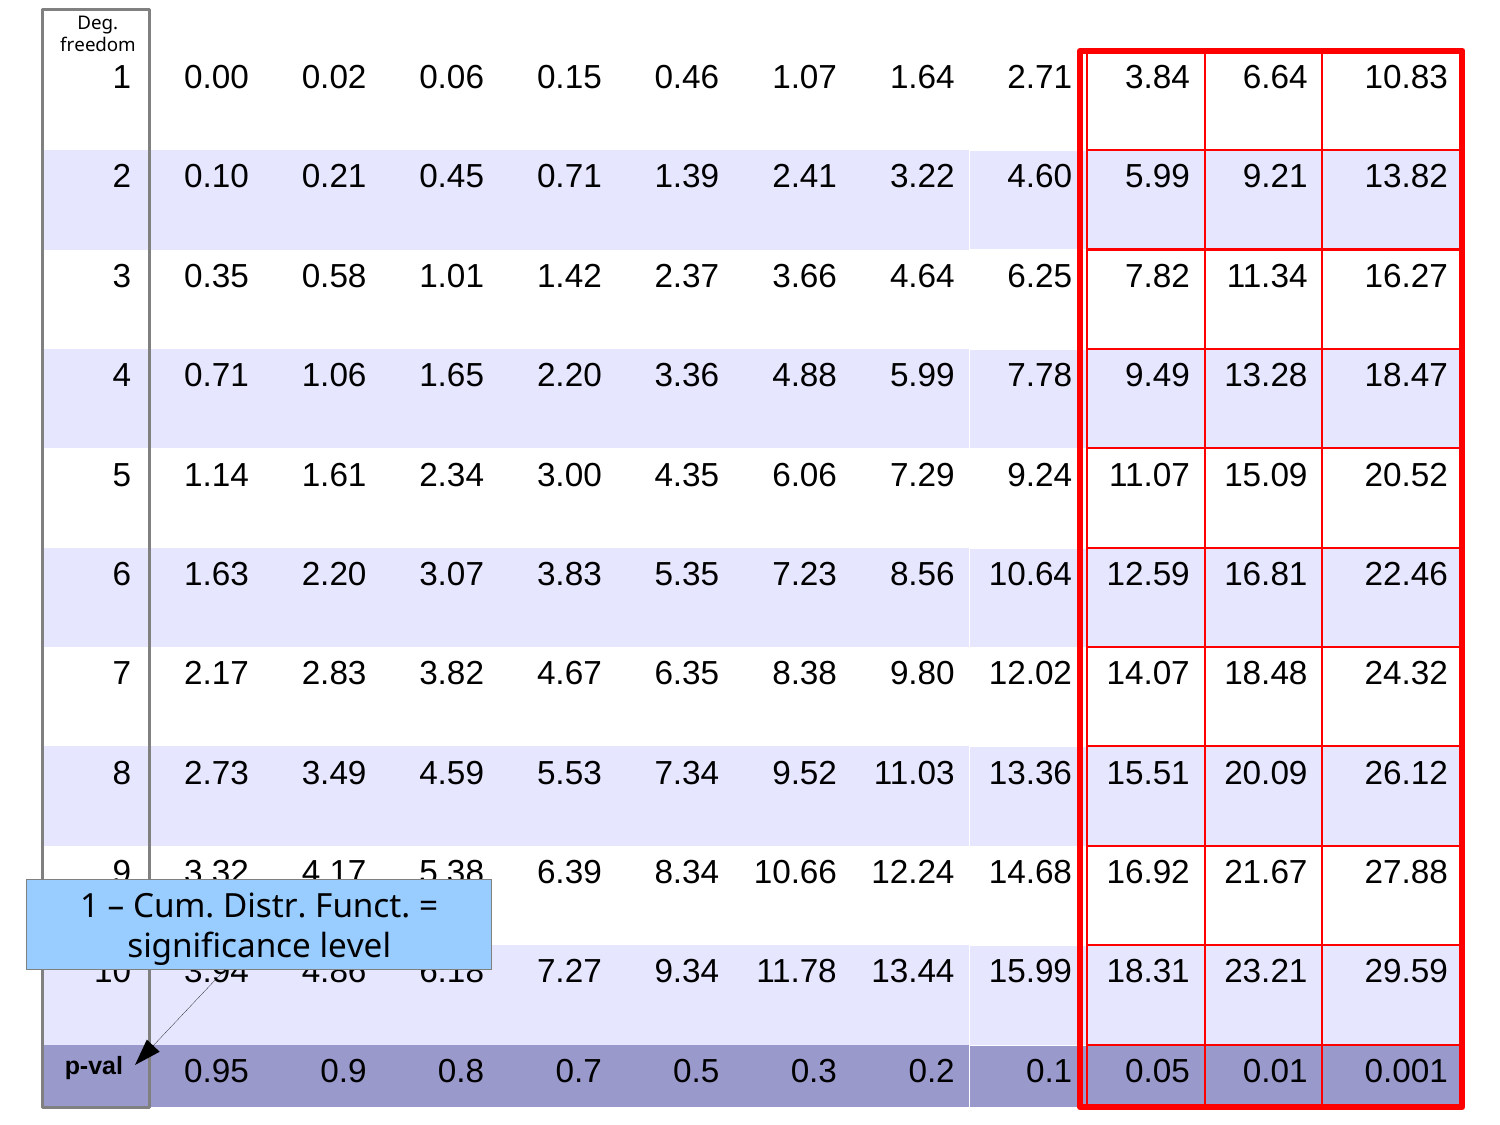

Deg. freedom
| 1 | 0.00 | 0.02 | 0.06 | 0.15 | 0.46 | 1.07 | 1.64 | 2.71 | 3.84 | 6.64 | 10.83 |
| --- | --- | --- | --- | --- | --- | --- | --- | --- | --- | --- | --- |
| 2 | 0.10 | 0.21 | 0.45 | 0.71 | 1.39 | 2.41 | 3.22 | 4.60 | 5.99 | 9.21 | 13.82 |
| 3 | 0.35 | 0.58 | 1.01 | 1.42 | 2.37 | 3.66 | 4.64 | 6.25 | 7.82 | 11.34 | 16.27 |
| 4 | 0.71 | 1.06 | 1.65 | 2.20 | 3.36 | 4.88 | 5.99 | 7.78 | 9.49 | 13.28 | 18.47 |
| 5 | 1.14 | 1.61 | 2.34 | 3.00 | 4.35 | 6.06 | 7.29 | 9.24 | 11.07 | 15.09 | 20.52 |
| 6 | 1.63 | 2.20 | 3.07 | 3.83 | 5.35 | 7.23 | 8.56 | 10.64 | 12.59 | 16.81 | 22.46 |
| 7 | 2.17 | 2.83 | 3.82 | 4.67 | 6.35 | 8.38 | 9.80 | 12.02 | 14.07 | 18.48 | 24.32 |
| 8 | 2.73 | 3.49 | 4.59 | 5.53 | 7.34 | 9.52 | 11.03 | 13.36 | 15.51 | 20.09 | 26.12 |
| 9 | 3.32 | 4.17 | 5.38 | 6.39 | 8.34 | 10.66 | 12.24 | 14.68 | 16.92 | 21.67 | 27.88 |
| 10 | 3.94 | 4.86 | 6.18 | 7.27 | 9.34 | 11.78 | 13.44 | 15.99 | 18.31 | 23.21 | 29.59 |
| p-val | 0.95 | 0.9 | 0.8 | 0.7 | 0.5 | 0.3 | 0.2 | 0.1 | 0.05 | 0.01 | 0.001 |
1 – Cum. Distr. Funct. =
significance level